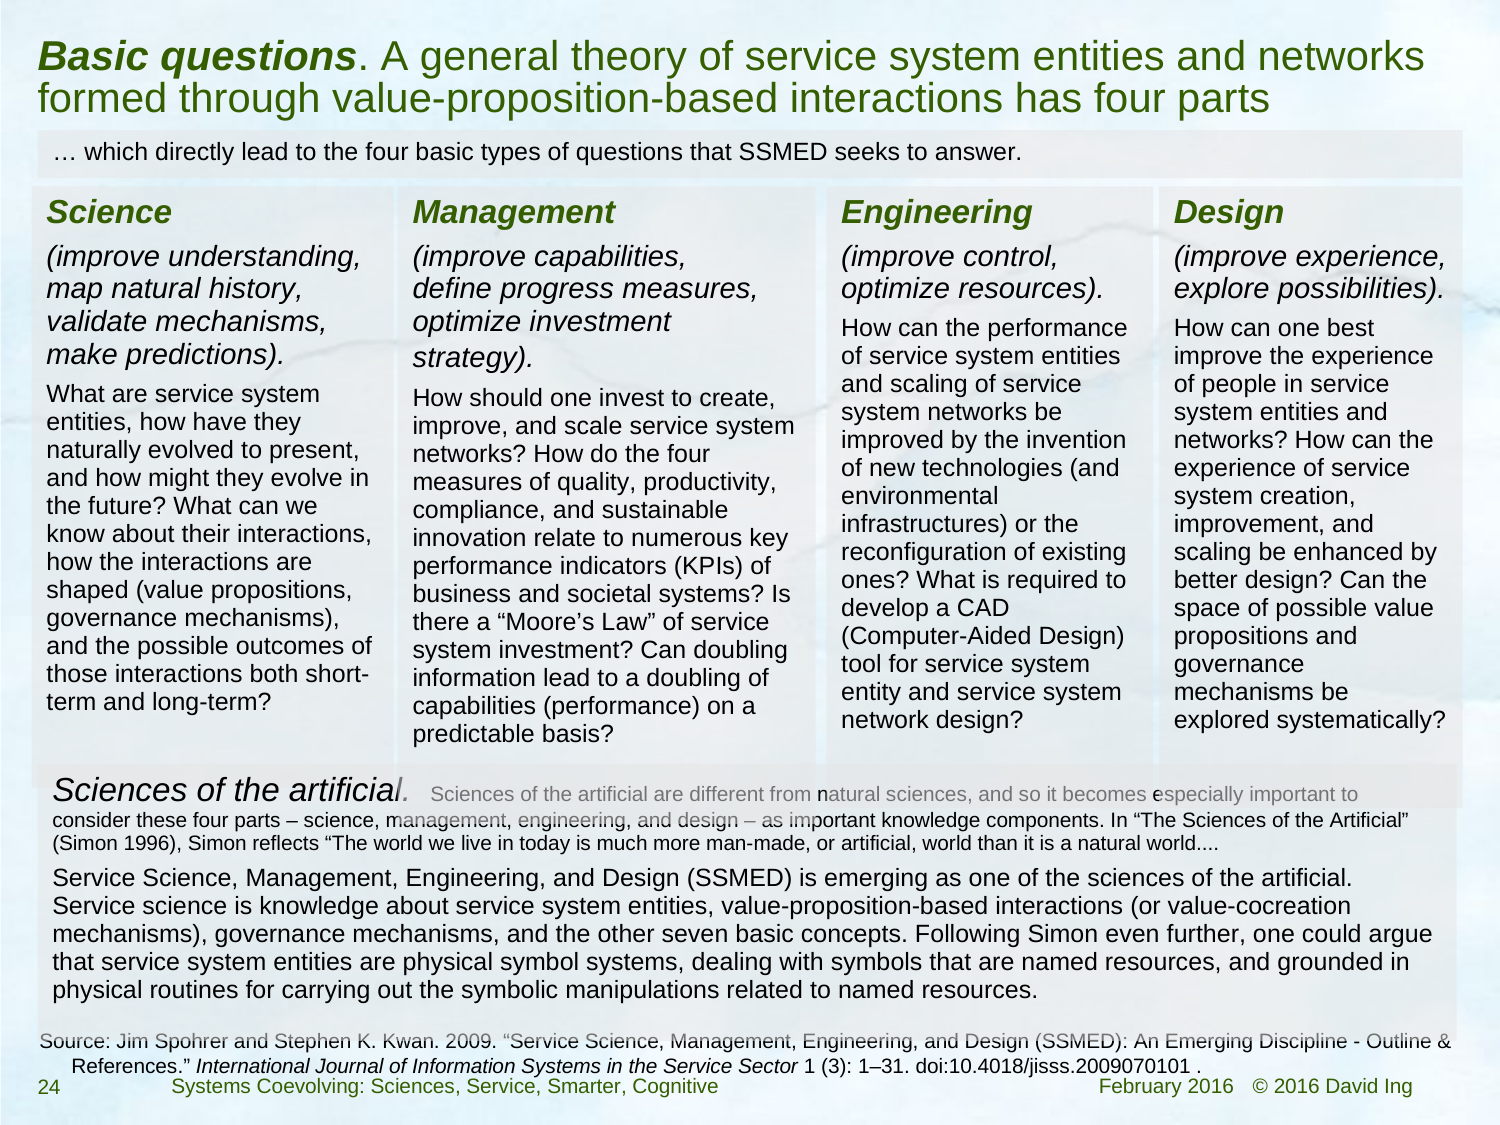

# Basic questions. A general theory of service system entities and networks formed through value-proposition-based interactions has four parts
… which directly lead to the four basic types of questions that SSMED seeks to answer.
Science
(improve understanding,
map natural history, validate mechanisms, make predictions).
What are service system entities, how have they naturally evolved to present, and how might they evolve in the future? What can we know about their interactions, how the interactions are shaped (value propositions, governance mechanisms), and the possible outcomes of those interactions both short-term and long-term?
Management
(improve capabilities,
define progress measures, optimize investment strategy).
How should one invest to create, improve, and scale service system networks? How do the four measures of quality, productivity, compliance, and sustainable innovation relate to numerous key performance indicators (KPIs) of business and societal systems? Is there a “Moore’s Law” of service system investment? Can doubling information lead to a doubling of capabilities (performance) on a predictable basis?
Engineering
(improve control, optimize resources).
How can the performance of service system entities and scaling of service system networks be improved by the invention of new technologies (and environmental infrastructures) or the reconfiguration of existing ones? What is required to develop a CAD (Computer-Aided Design) tool for service system entity and service system network design?
Design
(improve experience, explore possibilities).
How can one best improve the experience of people in service system entities and networks? How can the experience of service system creation, improvement, and scaling be enhanced by better design? Can the space of possible value propositions and governance mechanisms be explored systematically?
Sciences of the artificial. Sciences of the artificial are different from natural sciences, and so it becomes especially important to consider these four parts – science, management, engineering, and design – as important knowledge components. In “The Sciences of the Artificial” (Simon 1996), Simon reflects “The world we live in today is much more man-made, or artificial, world than it is a natural world....
Service Science, Management, Engineering, and Design (SSMED) is emerging as one of the sciences of the artificial. Service science is knowledge about service system entities, value-proposition-based interactions (or value-cocreation mechanisms), governance mechanisms, and the other seven basic concepts. Following Simon even further, one could argue that service system entities are physical symbol systems, dealing with symbols that are named resources, and grounded in physical routines for carrying out the symbolic manipulations related to named resources.
Source: Jim Spohrer and Stephen K. Kwan. 2009. “Service Science, Management, Engineering, and Design (SSMED): An Emerging Discipline - Outline & References.” International Journal of Information Systems in the Service Sector 1 (3): 1–31. doi:10.4018/jisss.2009070101 .
Systems Coevolving: Sciences, Service, Smarter, Cognitive
February 2016
24